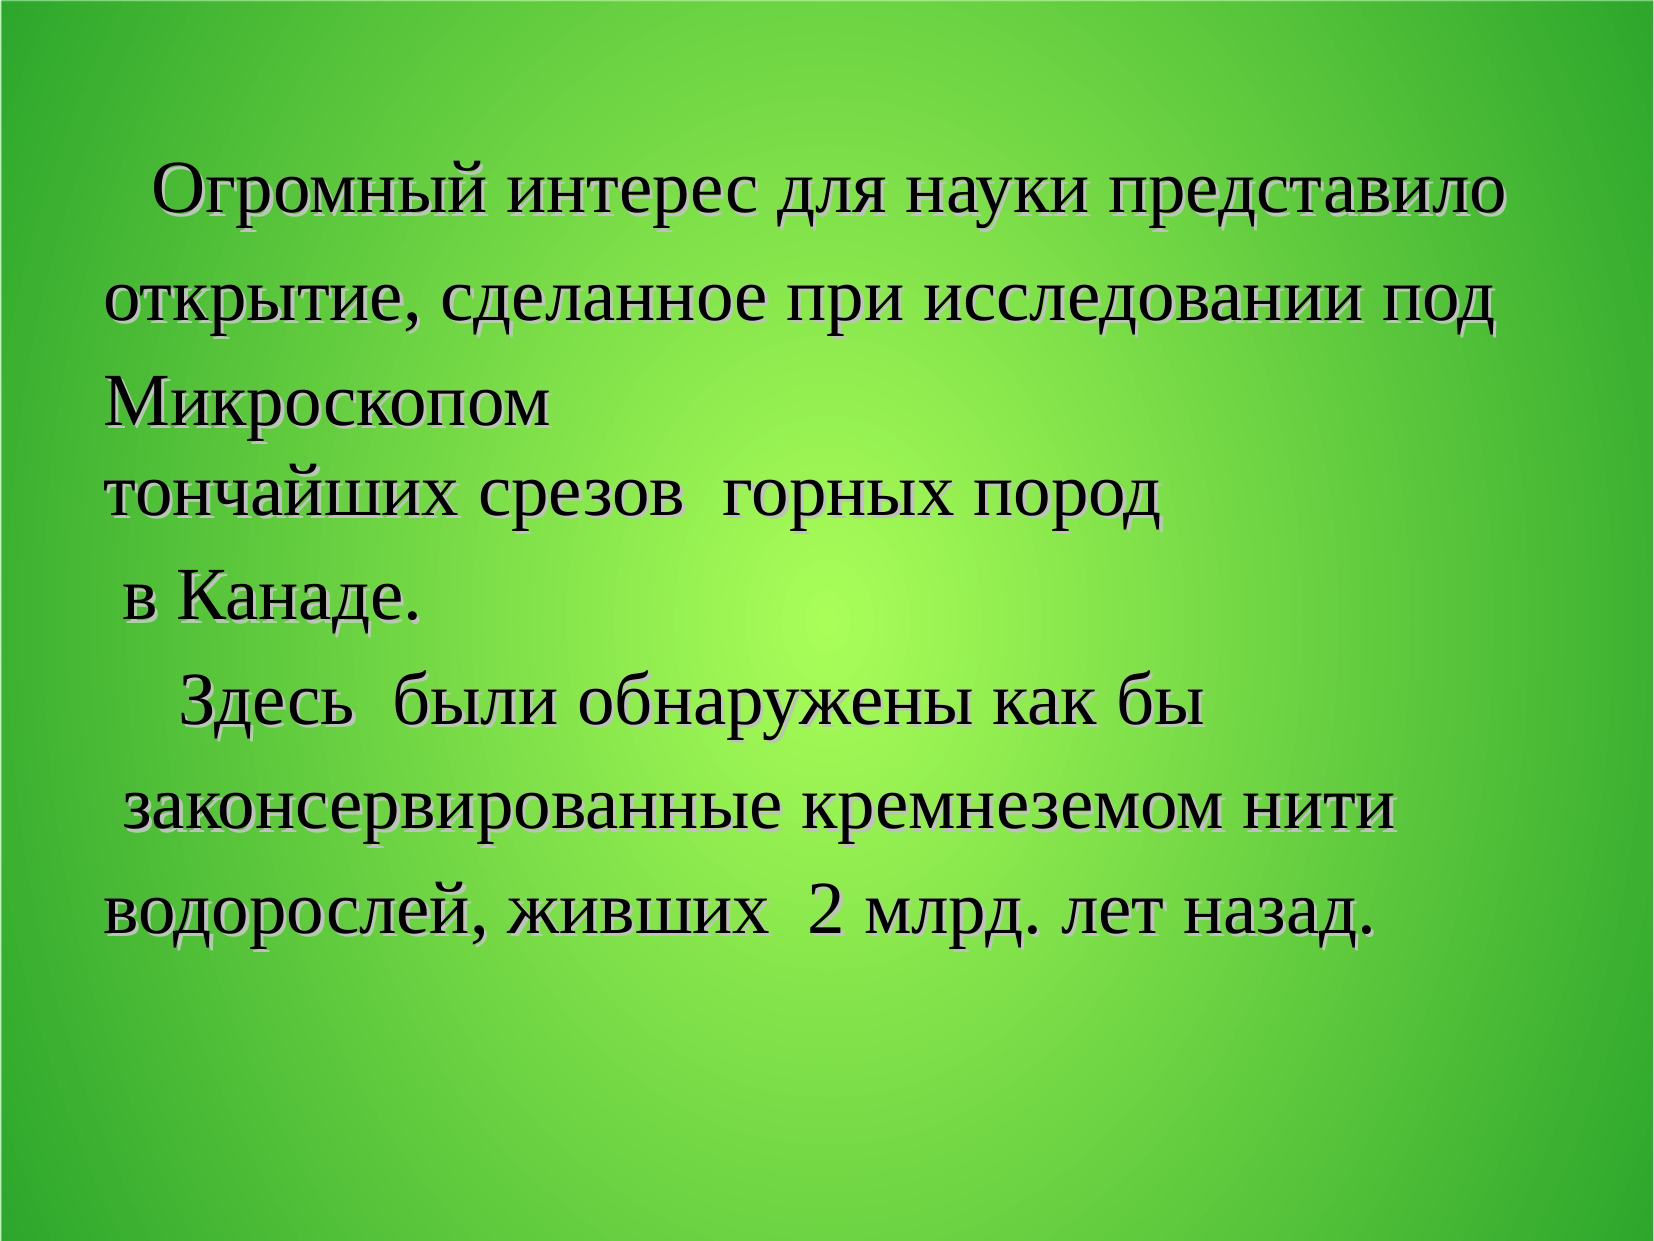

Огромный интерес для науки представило
открытие, сделанное при исследовании под
Микроскопом тончайших срезов  горных пород
 в Канаде.
 Здесь  были обнаружены как бы
 законсервированные кремнеземом нити
водорослей, живших  2 млрд. лет назад.